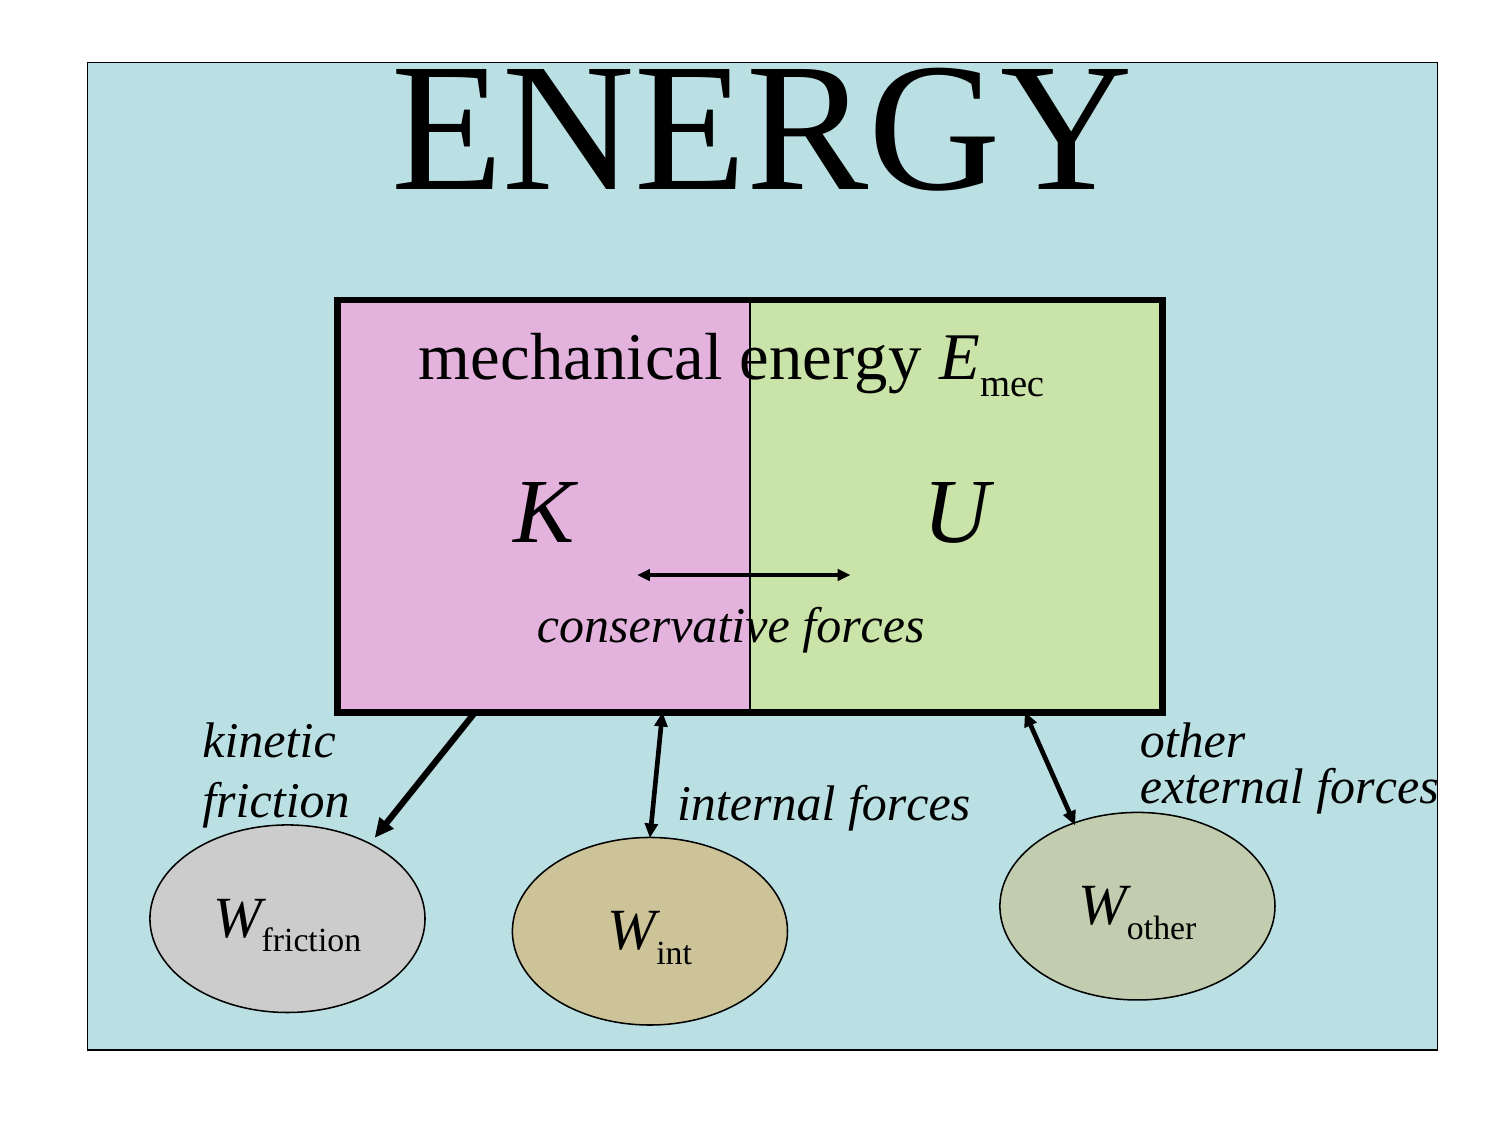

ENERGY
K
U
mechanical energy Emec
conservative forces
kinetic friction
internal forces
Wfriction
Wint
other
external forces
Wother